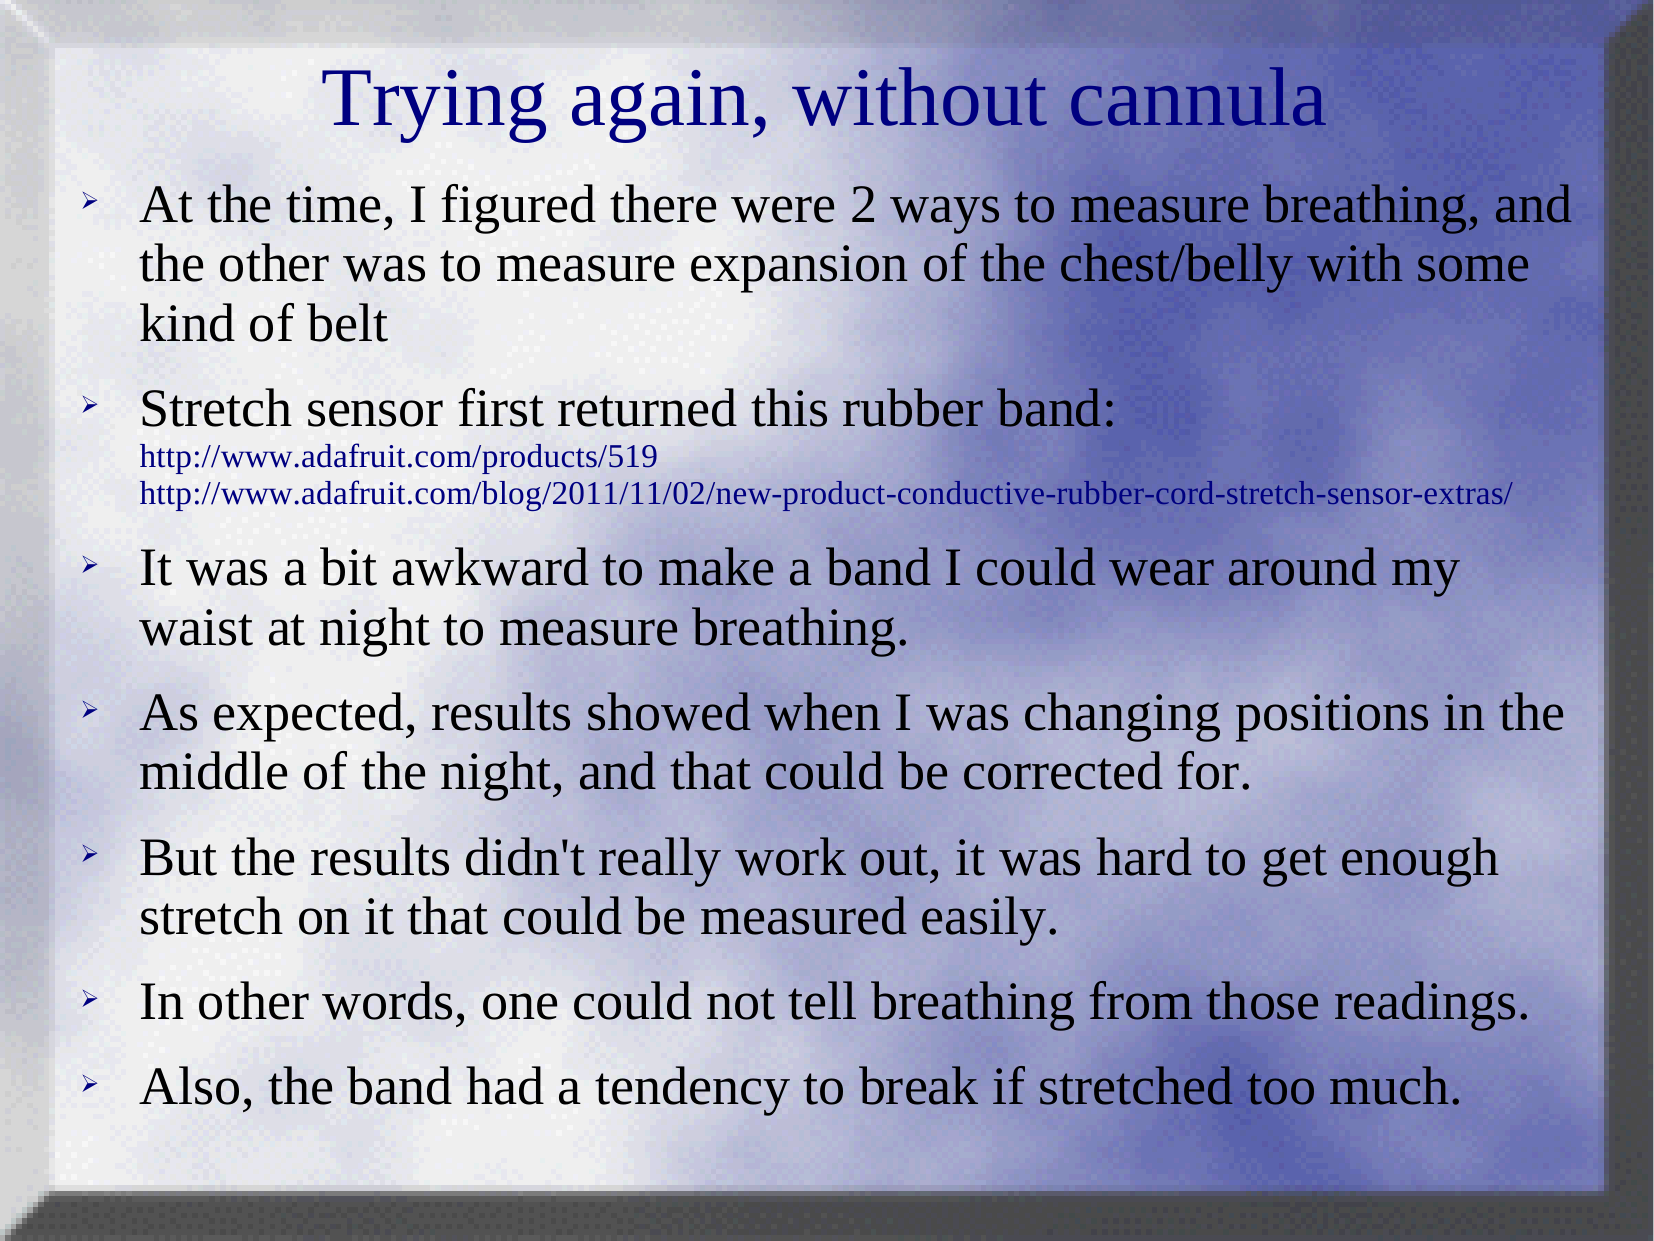

# Trying again, without cannula
At the time, I figured there were 2 ways to measure breathing, and the other was to measure expansion of the chest/belly with some kind of belt
Stretch sensor first returned this rubber band: http://www.adafruit.com/products/519 http://www.adafruit.com/blog/2011/11/02/new-product-conductive-rubber-cord-stretch-sensor-extras/
It was a bit awkward to make a band I could wear around my waist at night to measure breathing.
As expected, results showed when I was changing positions in the middle of the night, and that could be corrected for.
But the results didn't really work out, it was hard to get enough stretch on it that could be measured easily.
In other words, one could not tell breathing from those readings.
Also, the band had a tendency to break if stretched too much.